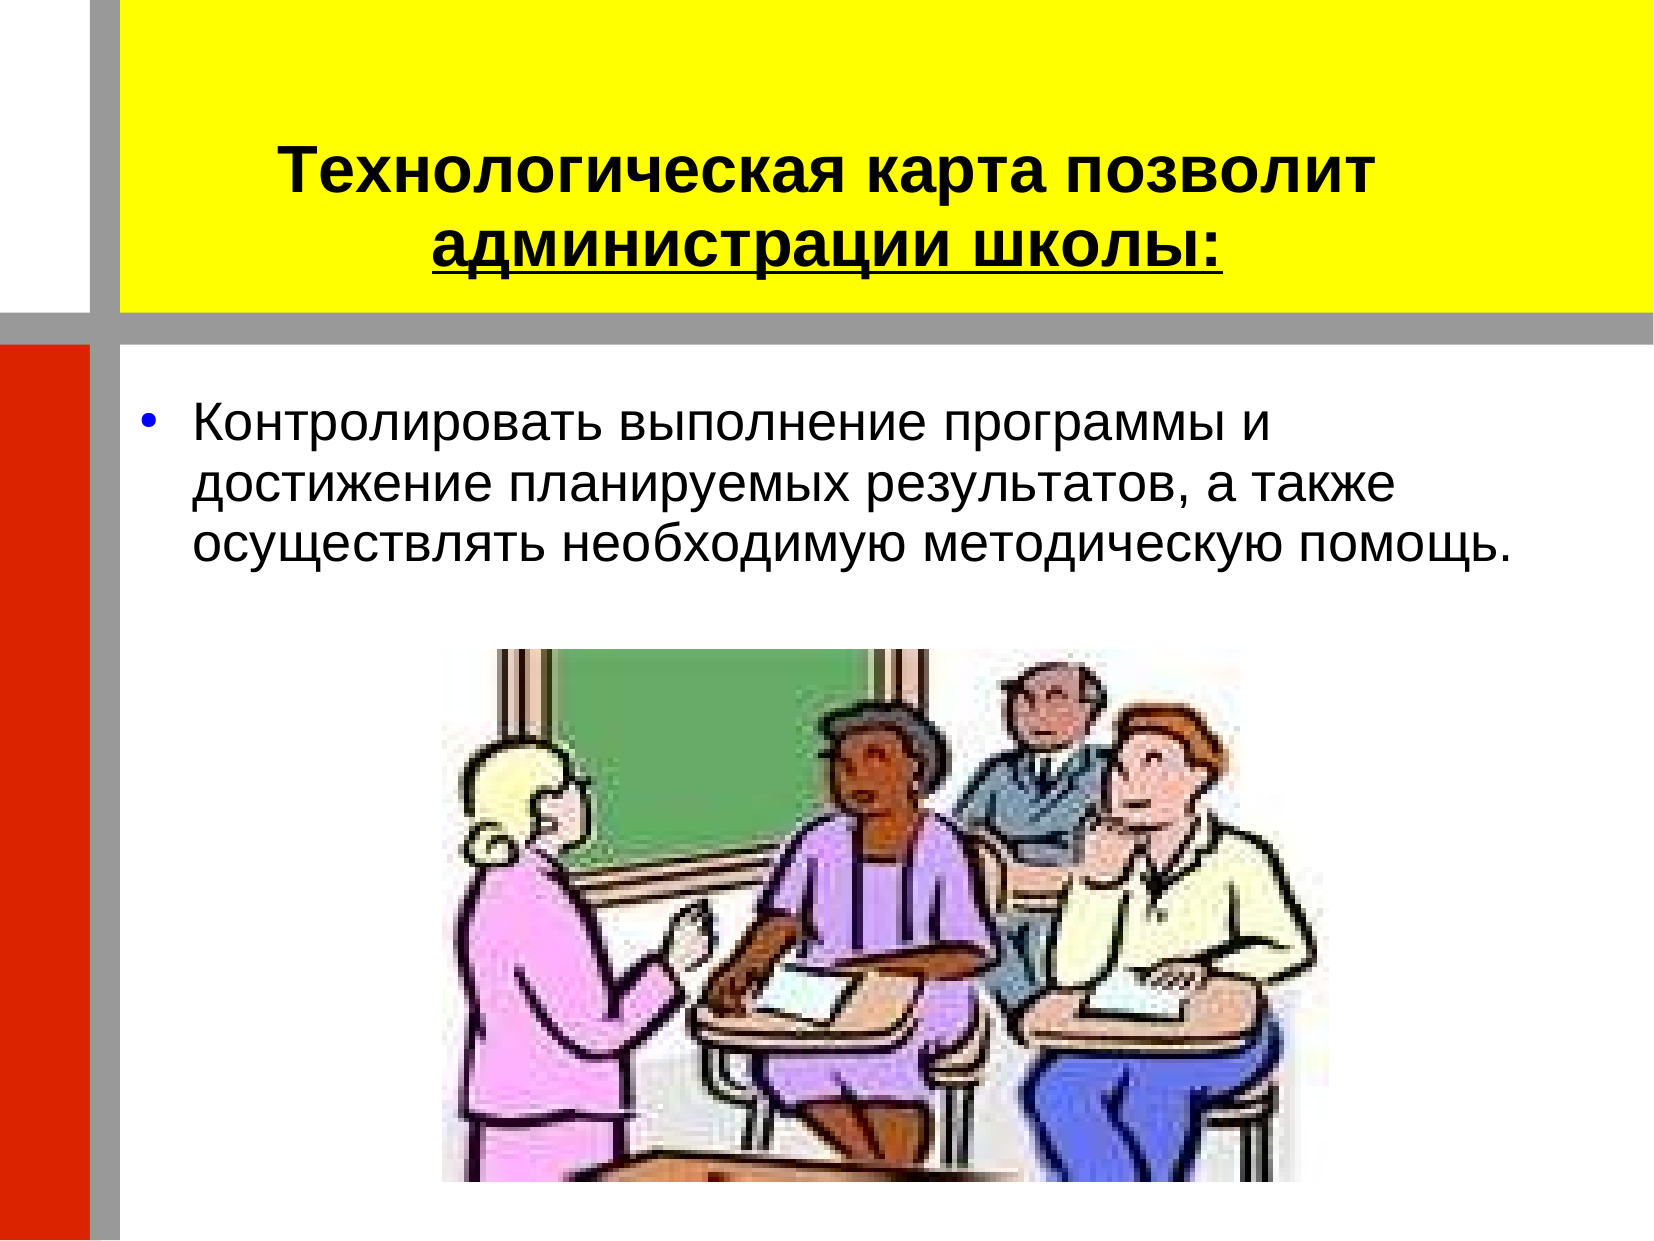

# Технологическая карта позволит администрации школы:
Контролировать выполнение программы и достижение планируемых результатов, а также осуществлять необходимую методическую помощь.